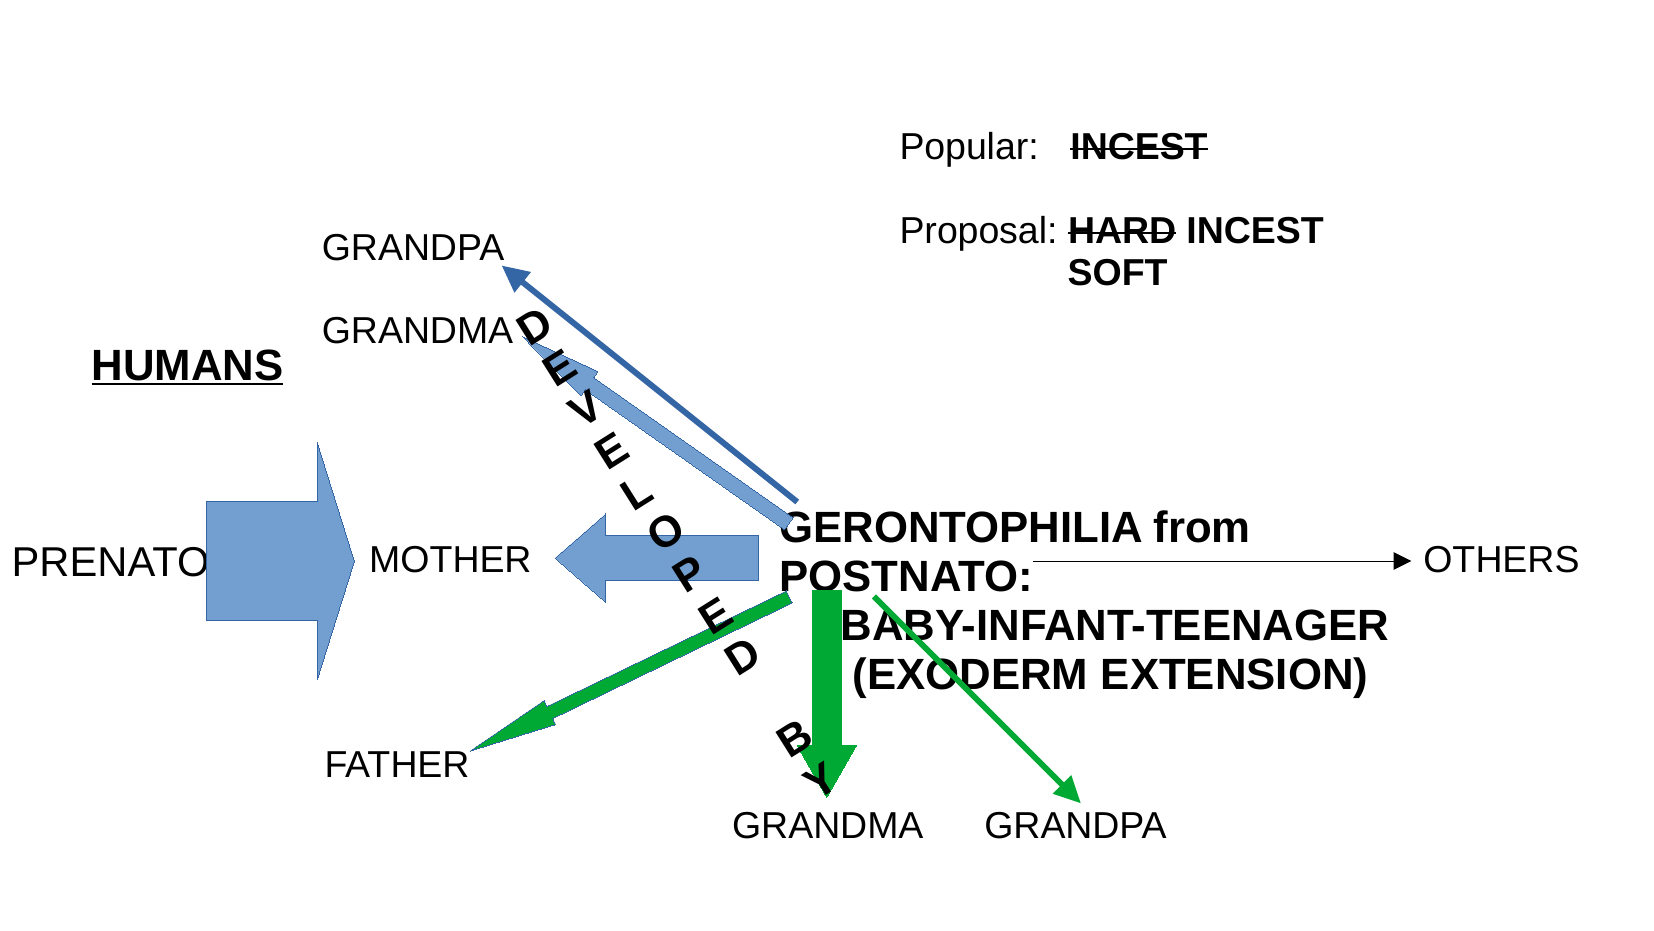

Popular: INCEST
Proposal: HARD INCEST
 SOFT
GRANDPA
GRANDMA
DEVELOPED
 BY
HUMANS
GERONTOPHILIA from
POSTNATO:
 BABY-INFANT-TEENAGER
 (EXODERM EXTENSION)
PRENATO
MOTHER
OTHERS
FATHER
GRANDMA GRANDPA